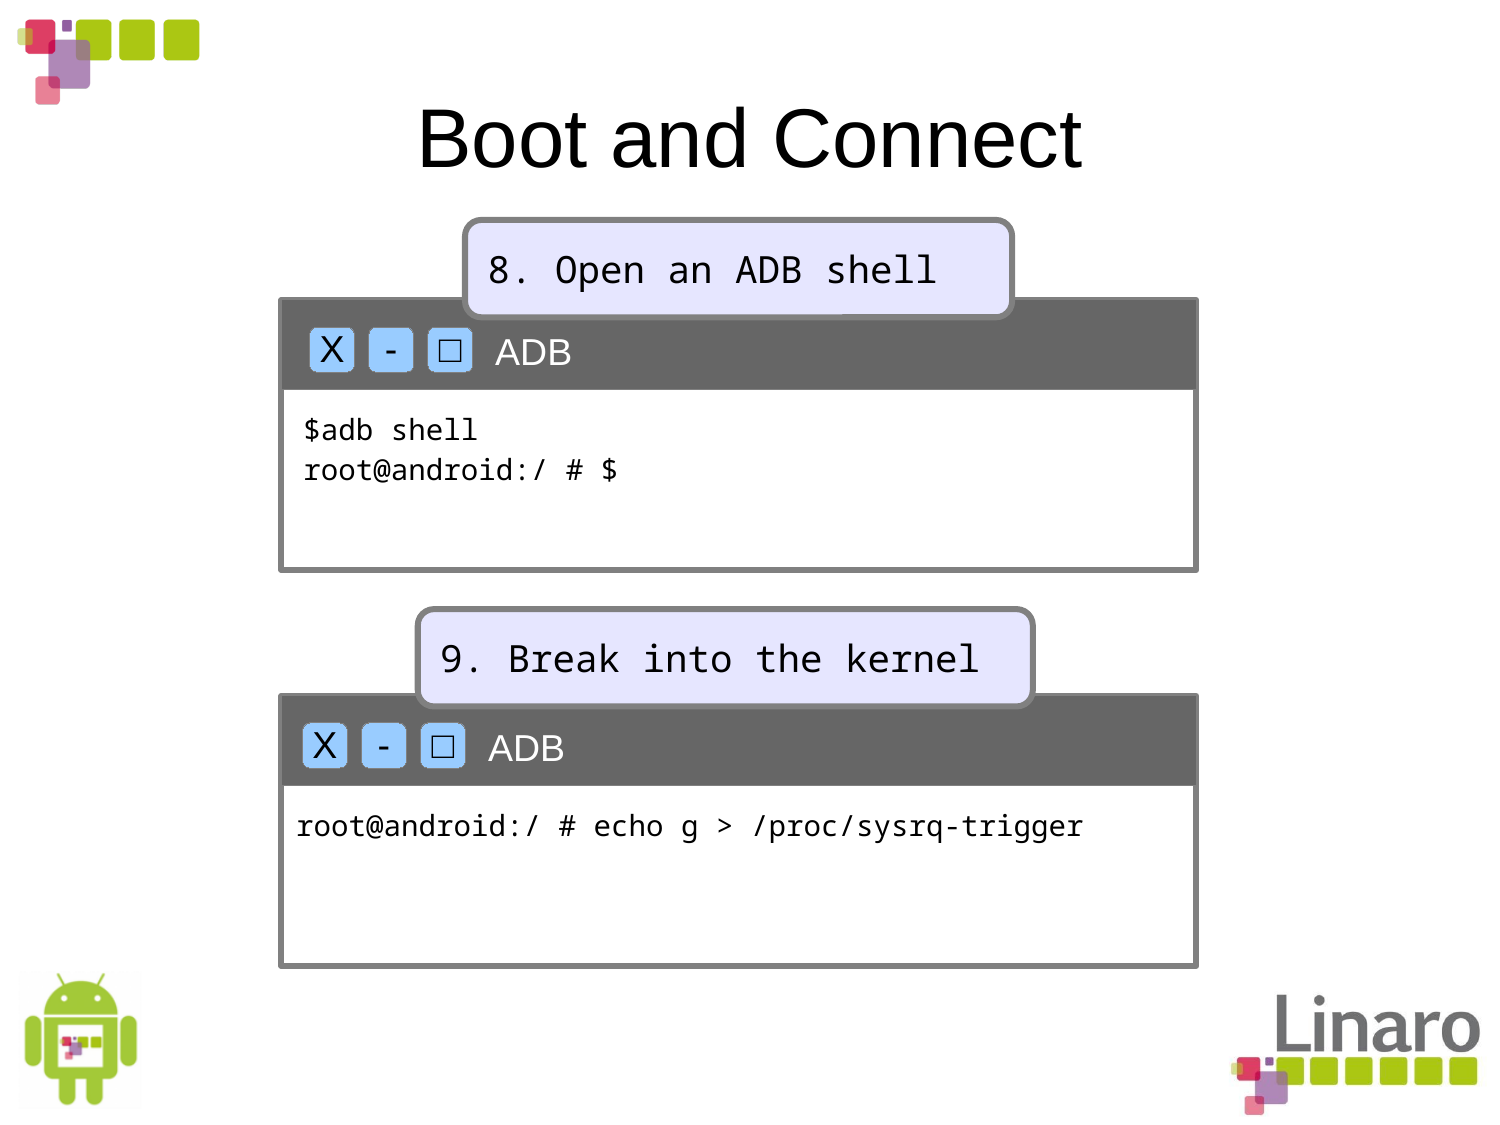

# Boot and Connect
8. Open an ADB shell
ADB
X
-
□
$adb shell
root@android:/ # $
9. Break into the kernel
ADB
X
-
□
root@android:/ # echo g > /proc/sysrq-trigger